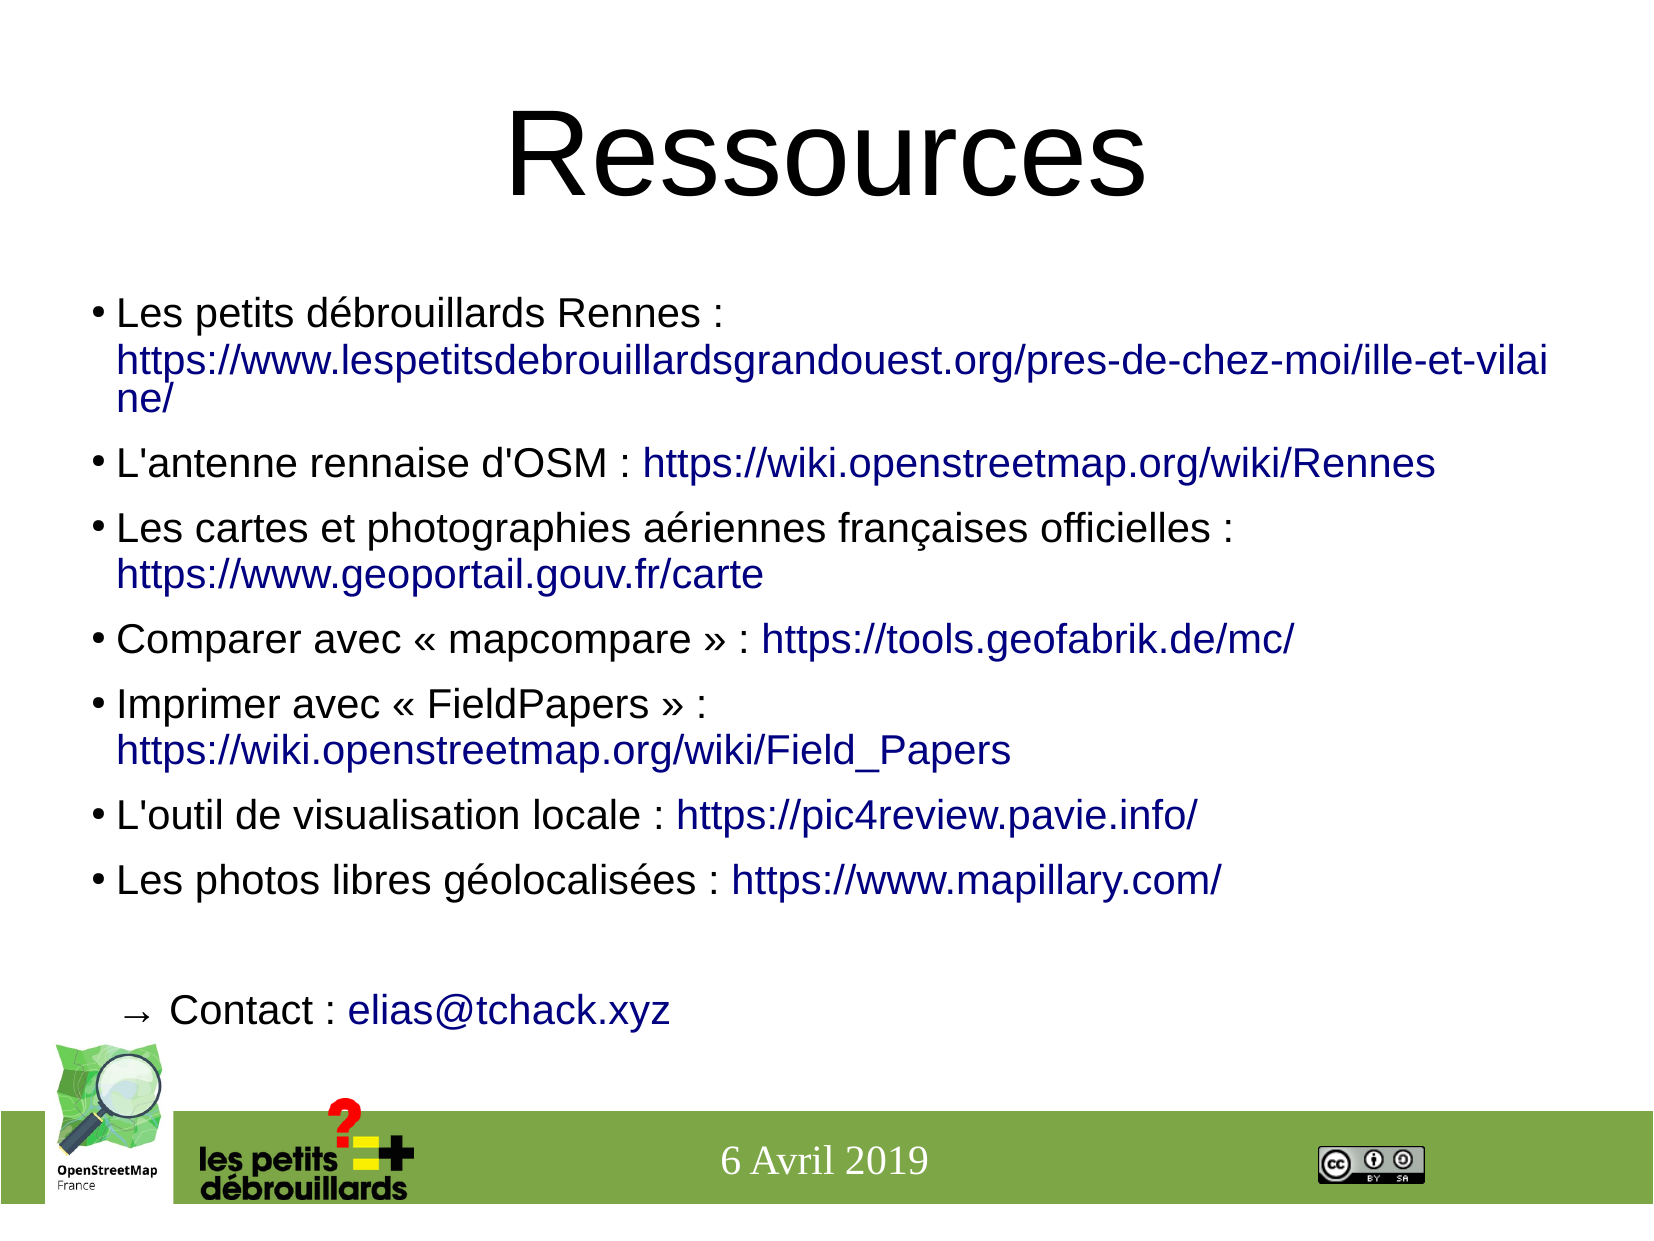

# Ressources
Les petits débrouillards Rennes : https://www.lespetitsdebrouillardsgrandouest.org/pres-de-chez-moi/ille-et-vilaine/
L'antenne rennaise d'OSM : https://wiki.openstreetmap.org/wiki/Rennes
Les cartes et photographies aériennes françaises officielles : https://www.geoportail.gouv.fr/carte
Comparer avec « mapcompare » : https://tools.geofabrik.de/mc/
Imprimer avec « FieldPapers » : https://wiki.openstreetmap.org/wiki/Field_Papers
L'outil de visualisation locale : https://pic4review.pavie.info/
Les photos libres géolocalisées : https://www.mapillary.com/
→ Contact : elias@tchack.xyz